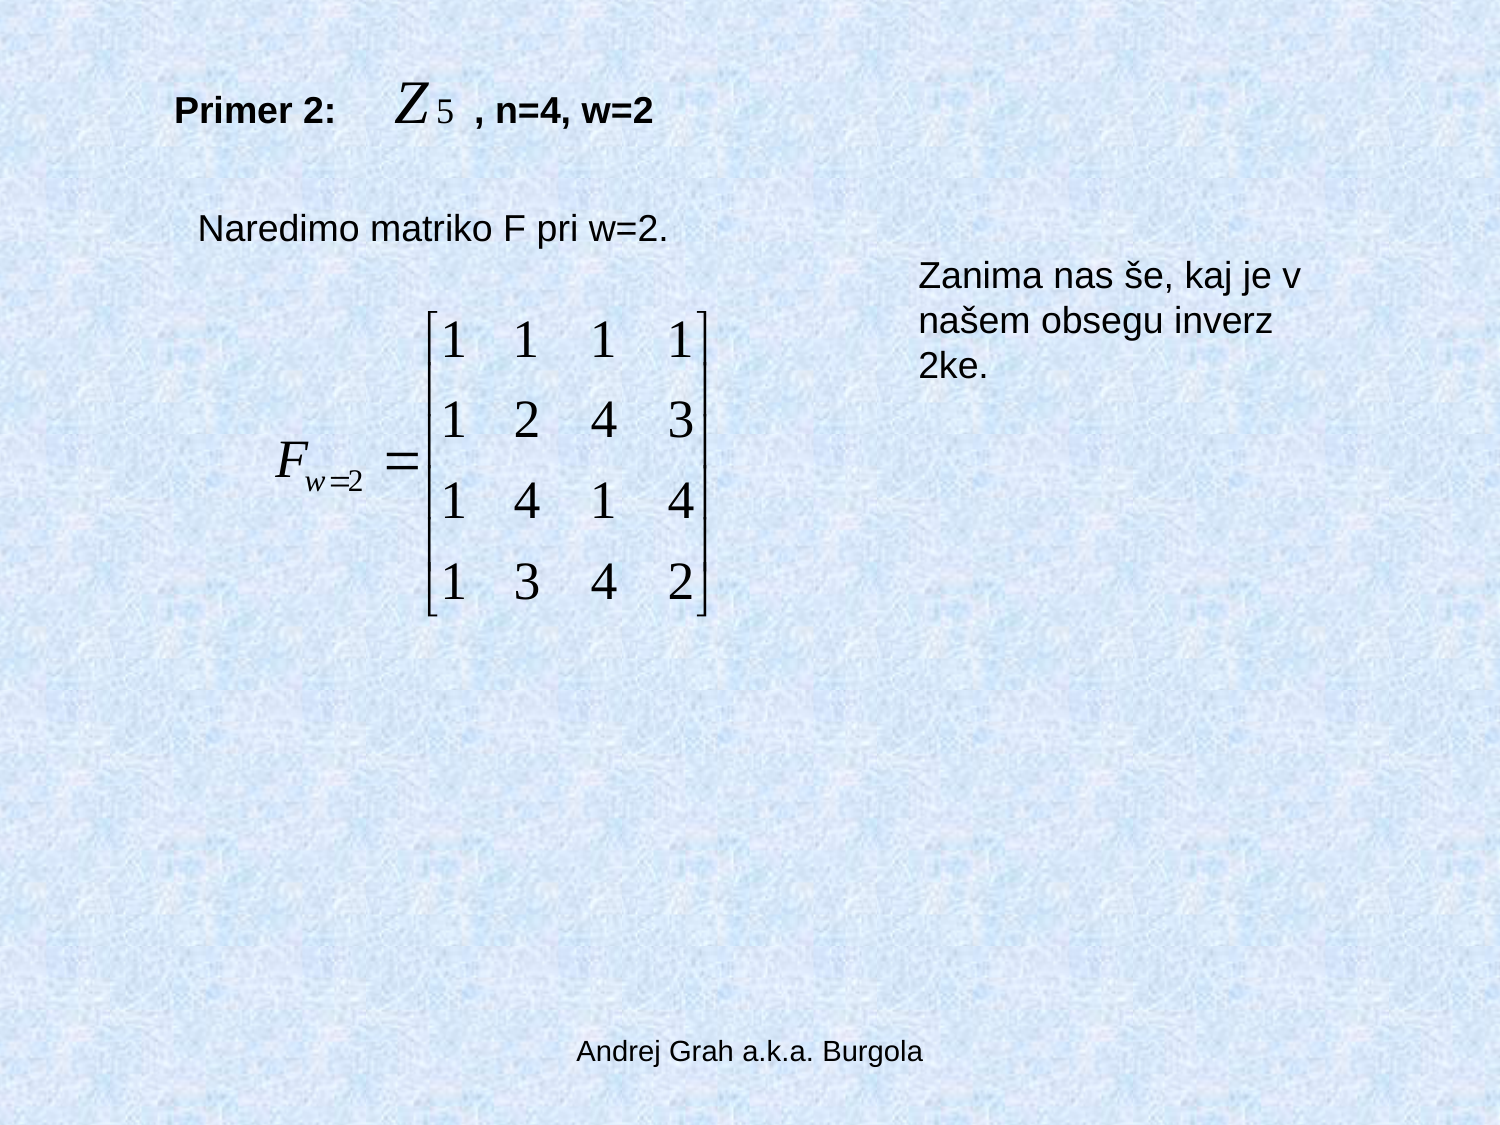

Primer 2:	, n=4, w=2
Naredimo matriko F pri w=2.
Zanima nas še, kaj je v našem obsegu inverz 2ke.
Andrej Grah a.k.a. Burgola